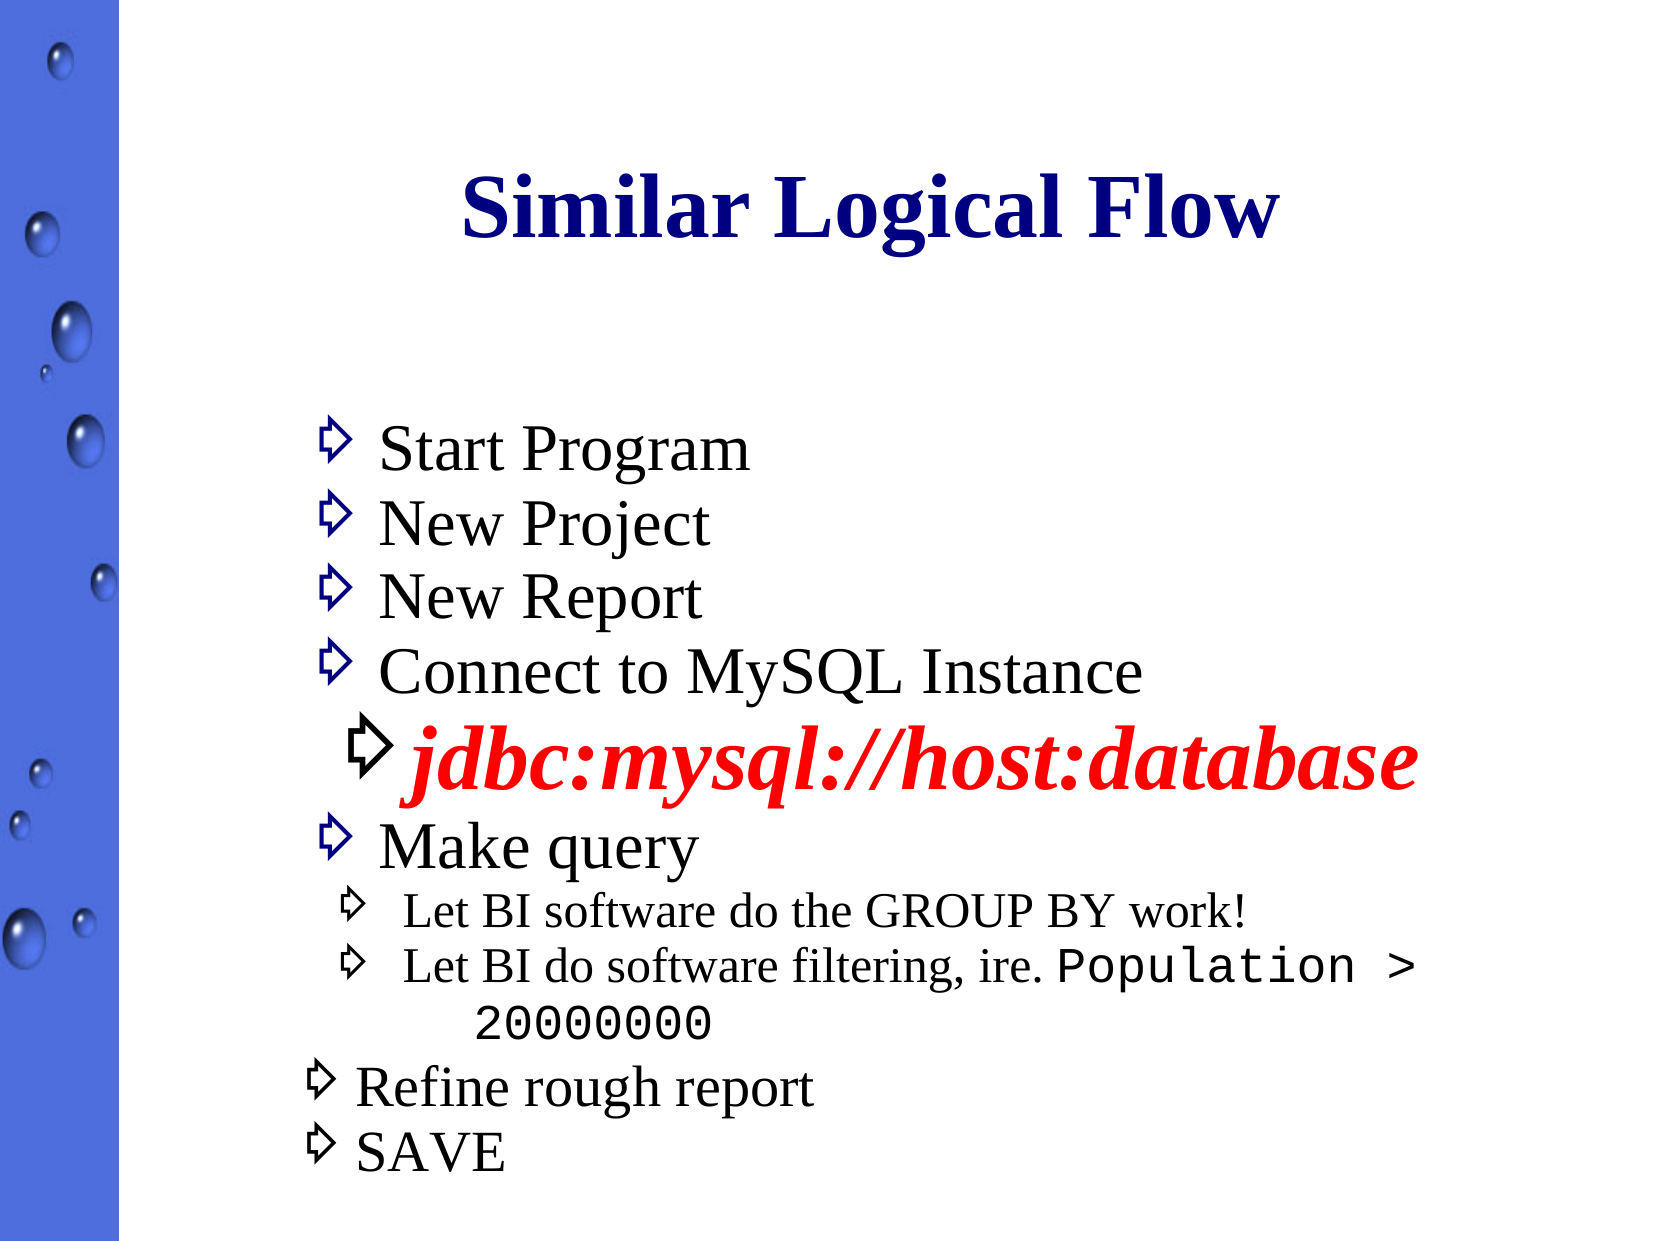

# Similar Logical Flow
Start Program
New Project
New Report
Connect to MySQL Instance
jdbc:mysql://host:database
Make query
Let BI software do the GROUP BY work!
Let BI do software filtering, ire. Population > 20000000
Refine rough report
SAVE